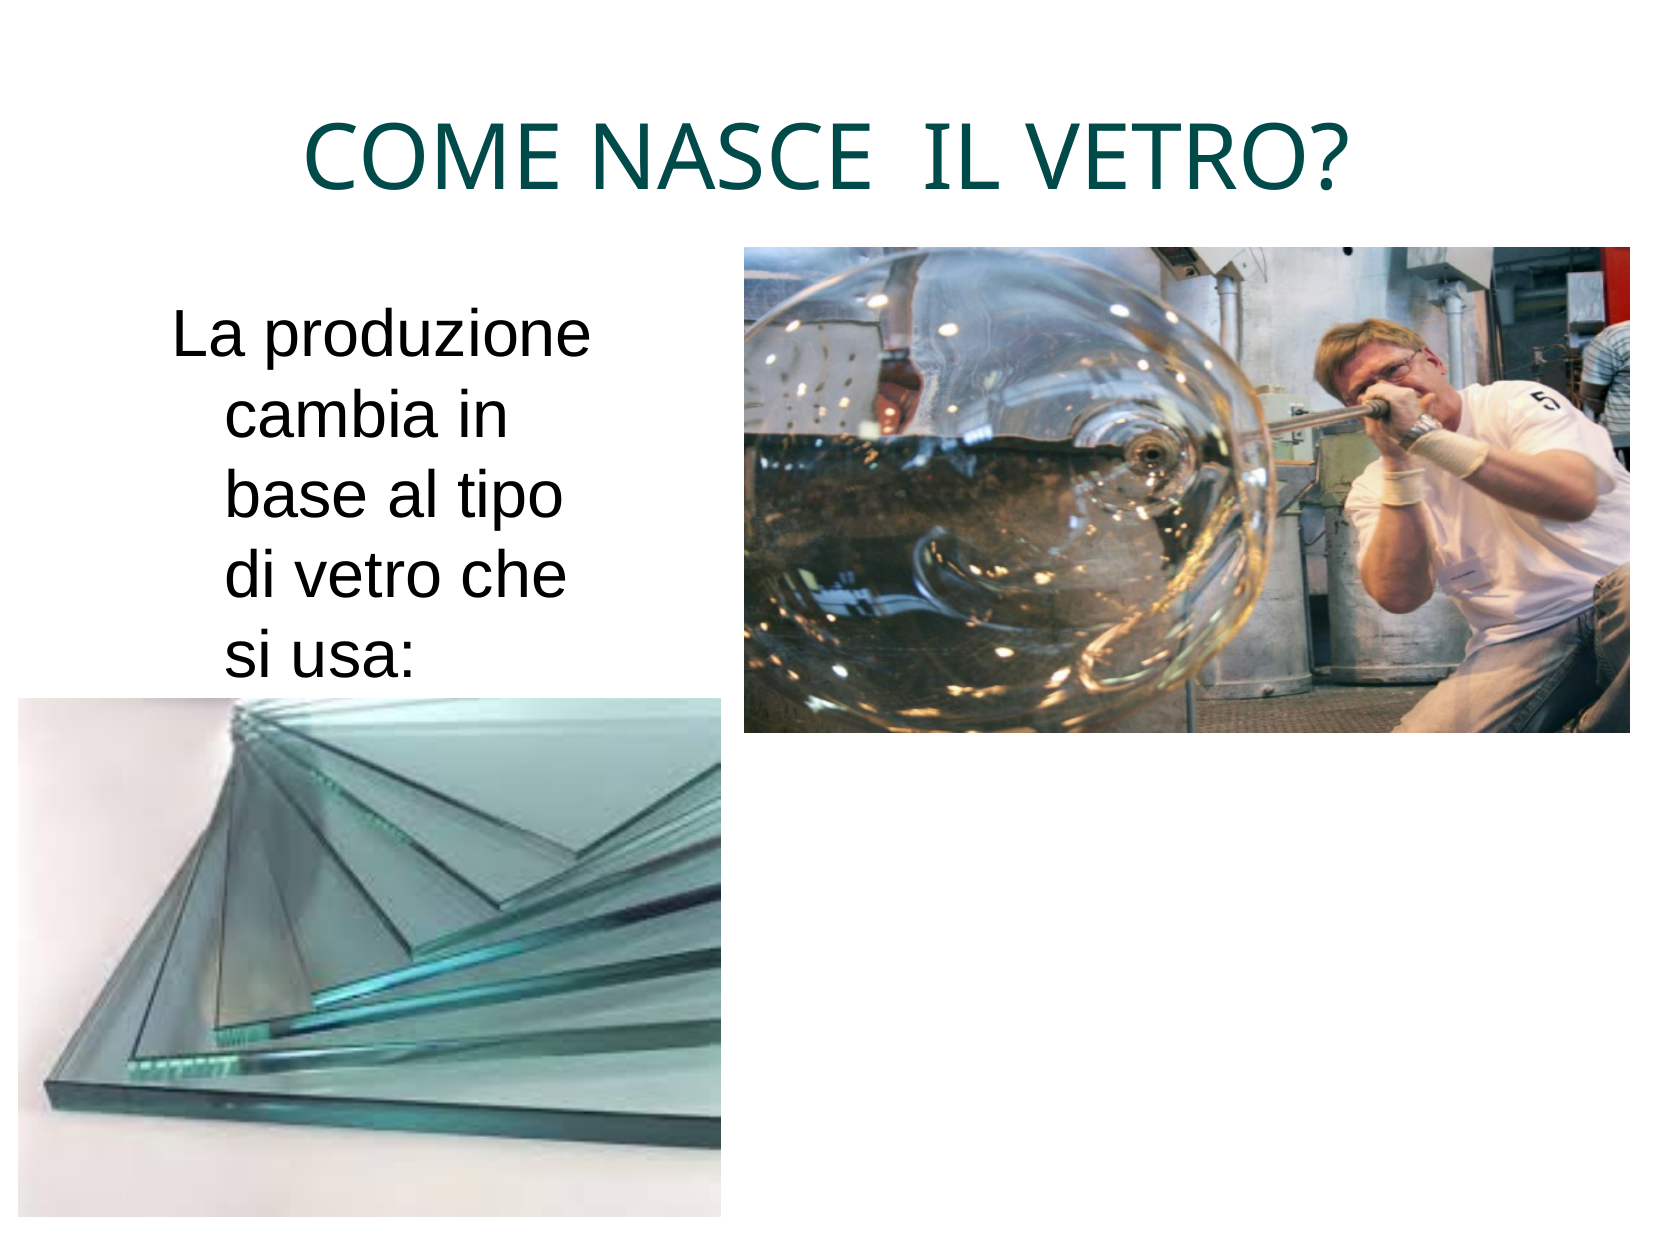

# COME NASCE IL VETRO?
La produzione cambia in base al tipo di vetro che si usa: